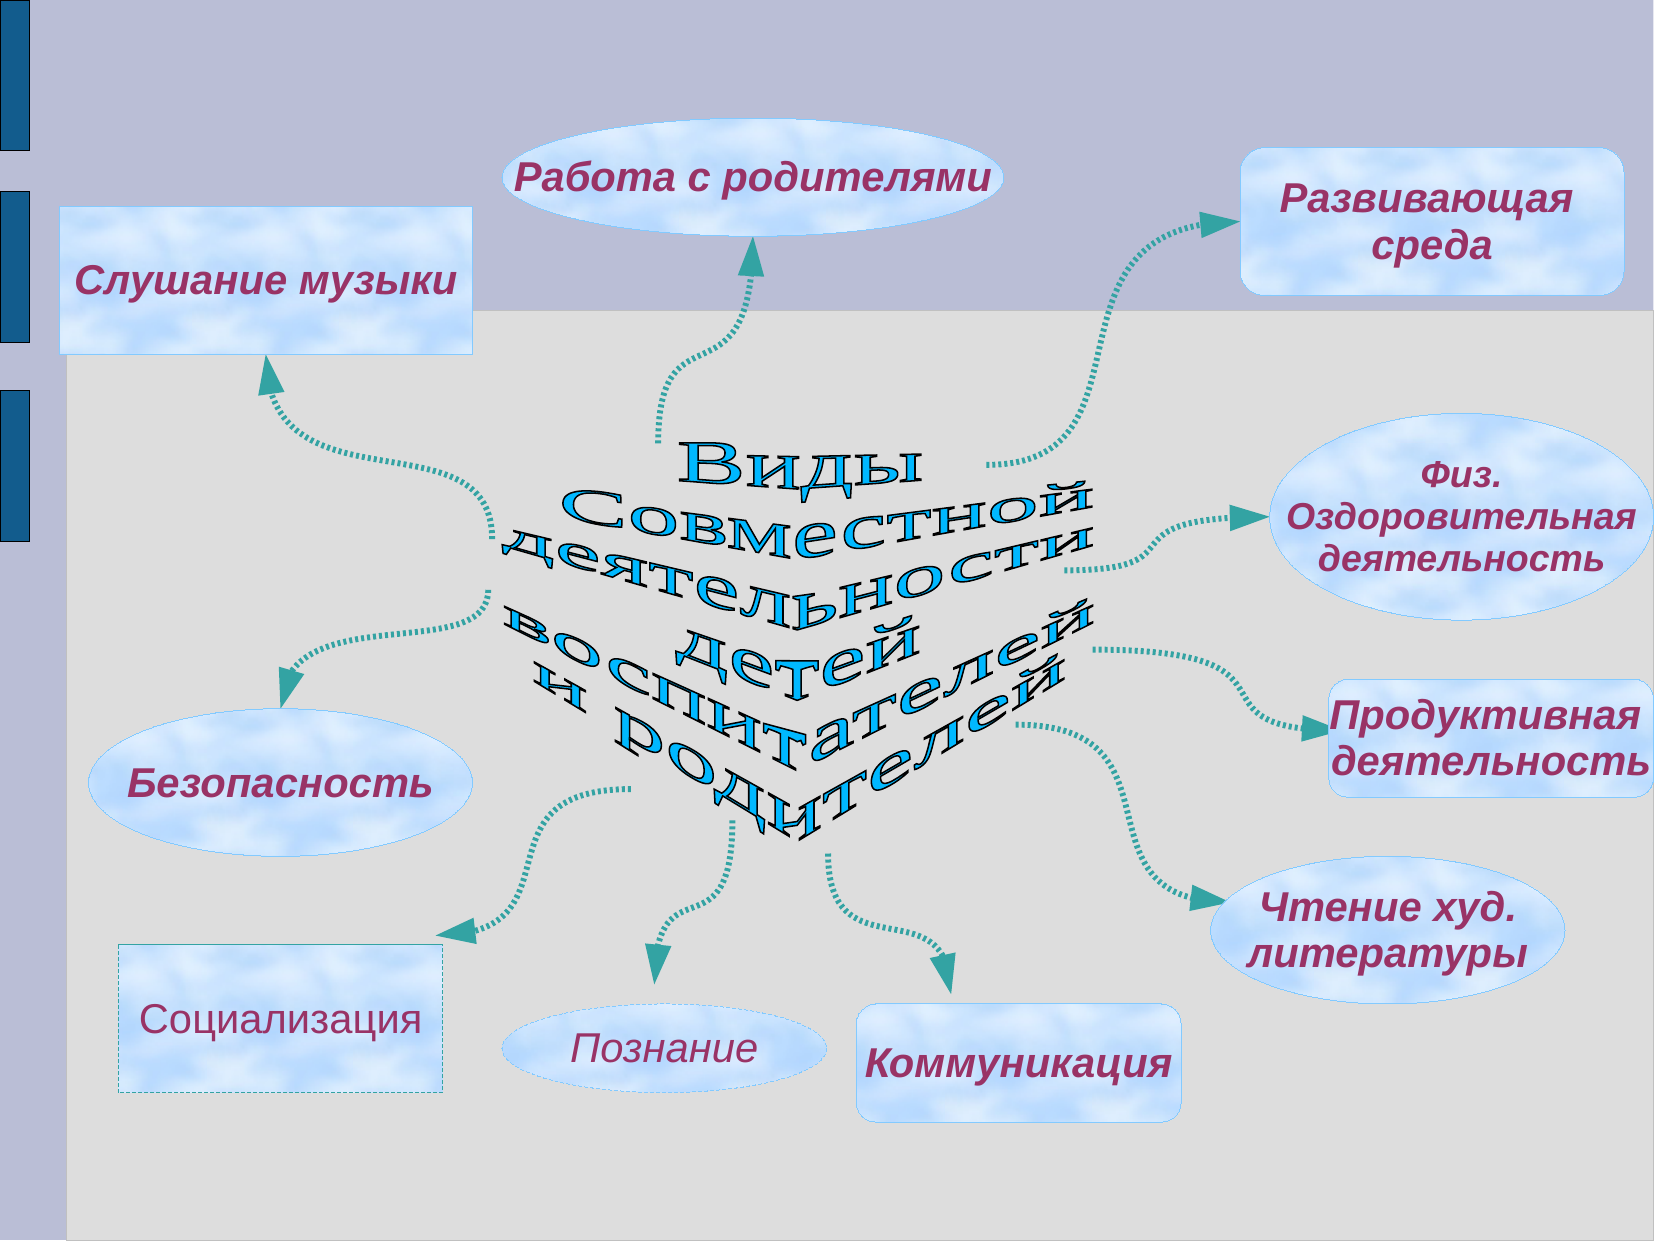

Работа с родителями
Развивающая
среда
Слушание музыки
Физ.
Оздоровительная
деятельность
Виды
 Совместной
деятельности
детей
воспитателей
и родителей
Продуктивная
деятельность
Безопасность
Чтение худ.
литературы
Социализация
Познание
Коммуникация